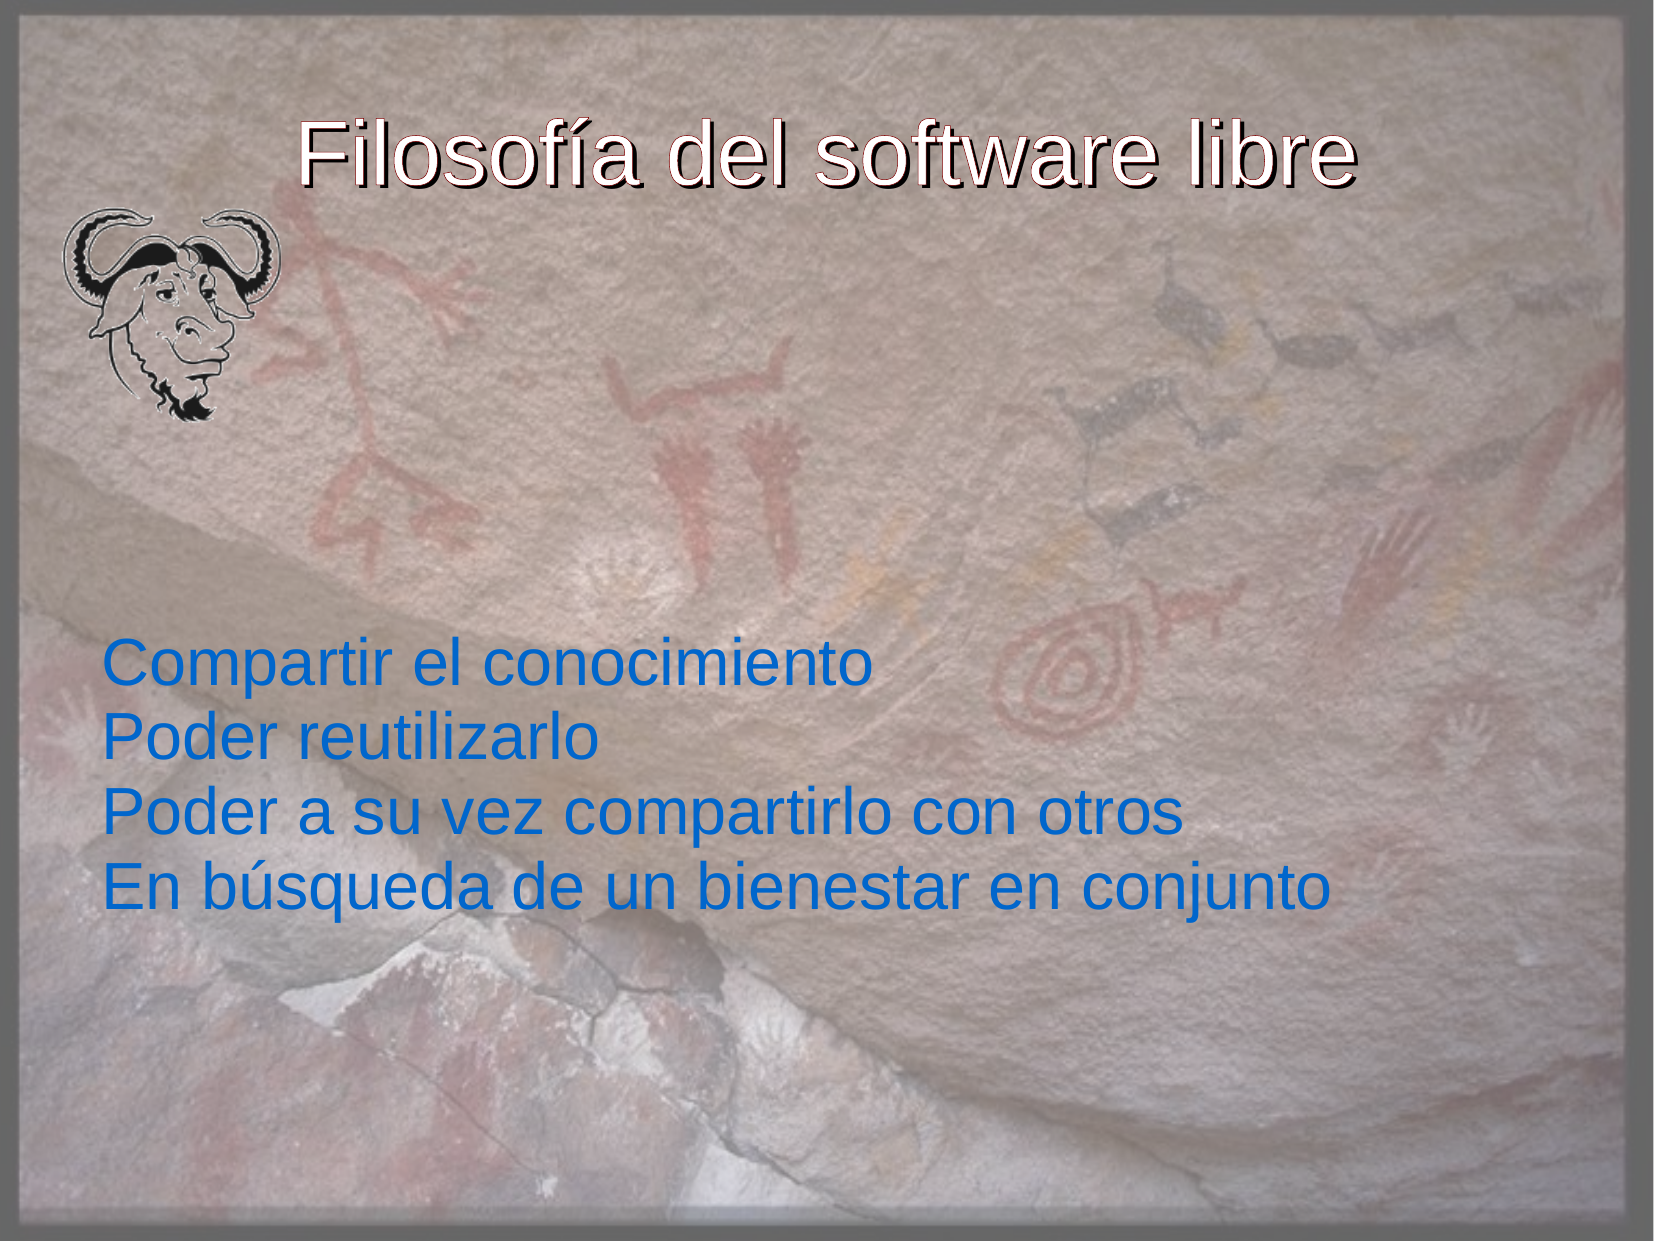

# Filosofía del software libre
 Compartir el conocimiento
 Poder reutilizarlo
 Poder a su vez compartirlo con otros
 En búsqueda de un bienestar en conjunto